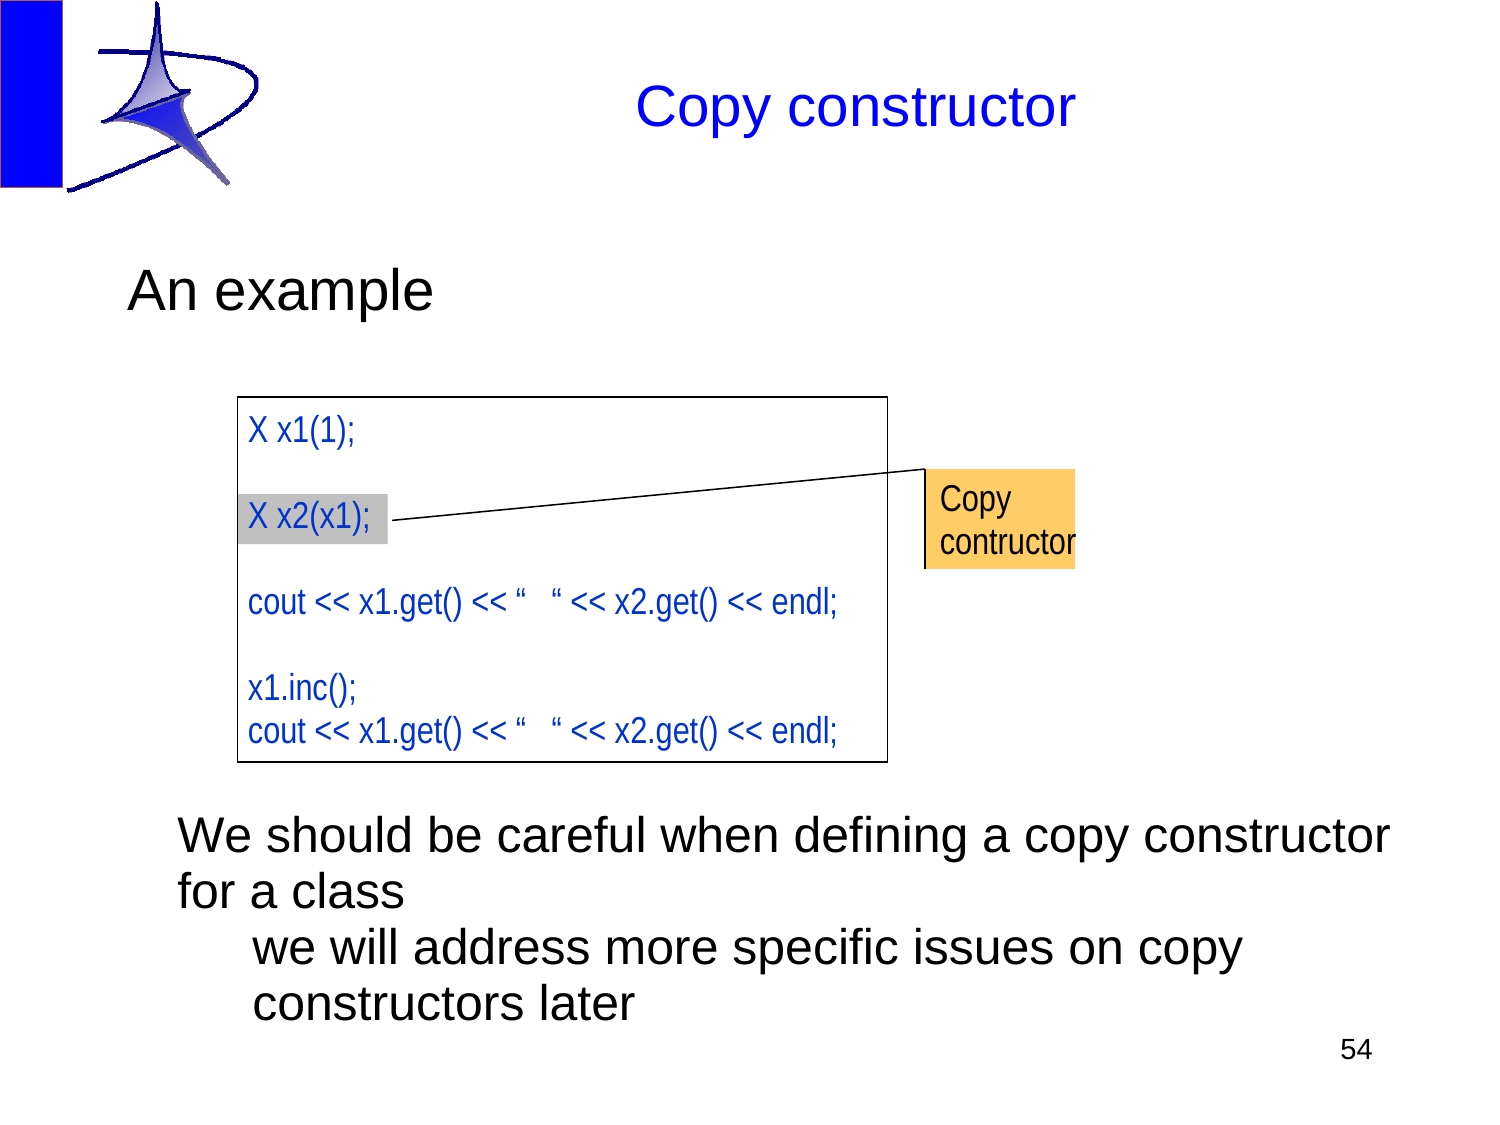

# Copy constructor
An example
X x1(1);
X x2(x1);
cout << x1.get() << “ “ << x2.get() << endl;
x1.inc();
cout << x1.get() << “ “ << x2.get() << endl;
Copy
contructor
We should be careful when defining a copy constructor for a class
we will address more specific issues on copy constructors later
54